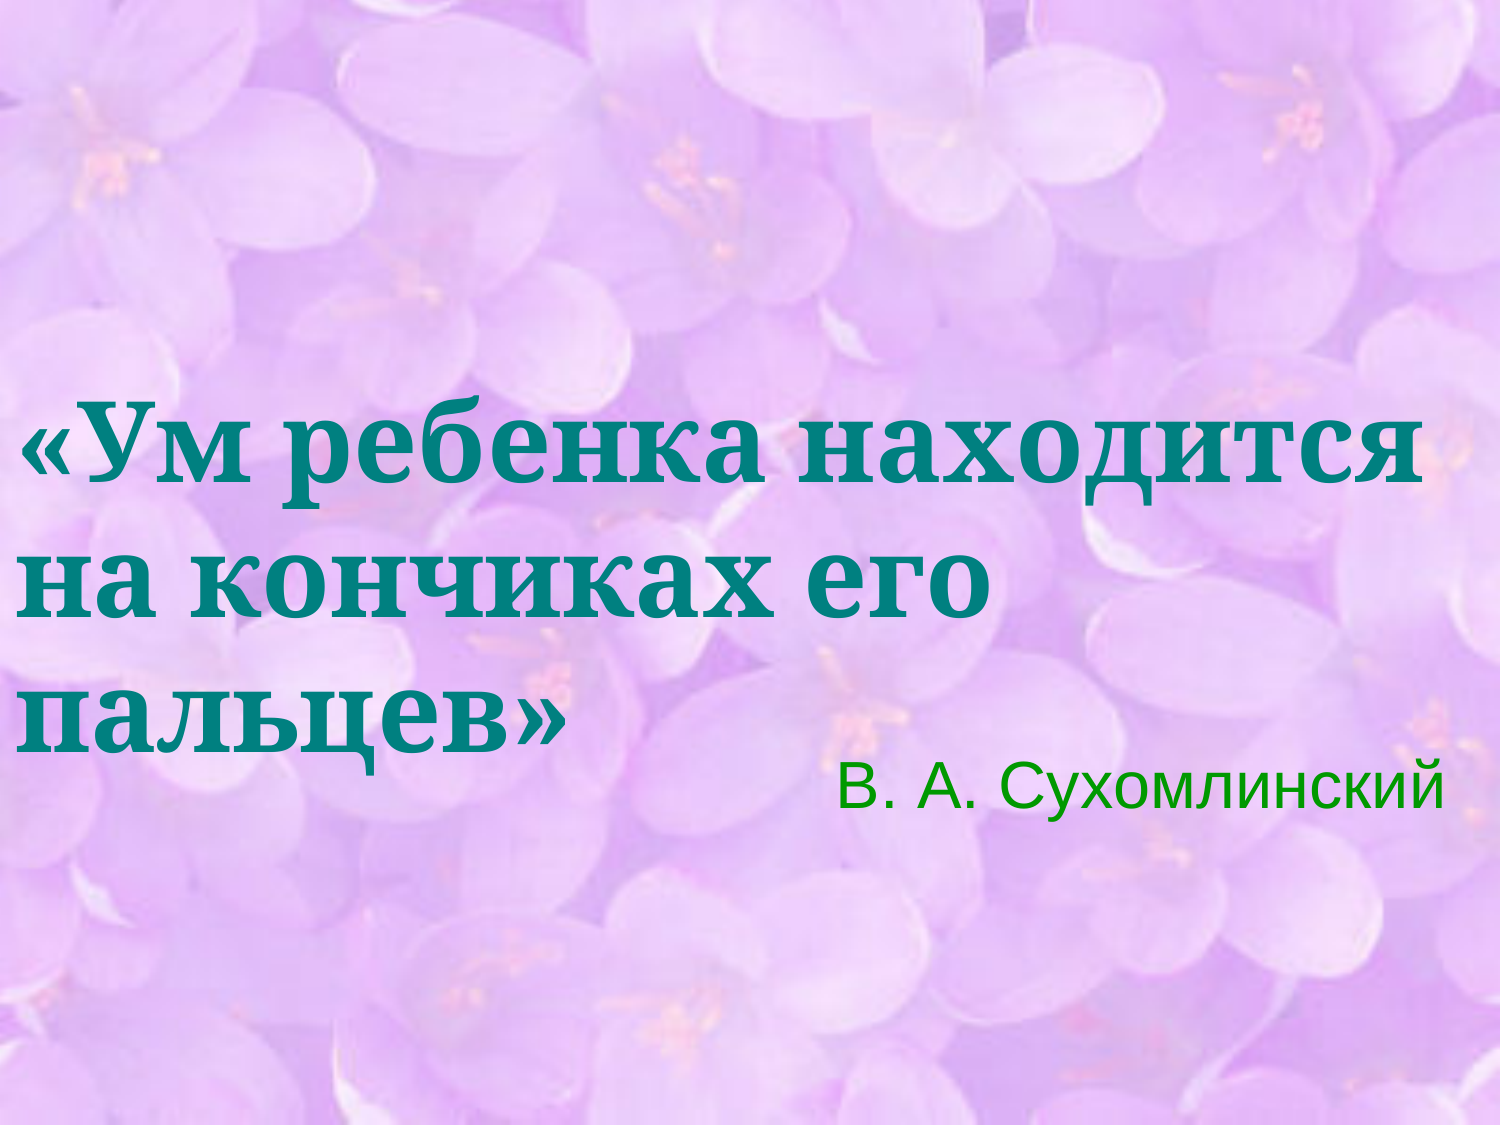

# «Ум ребенка находится на кончиках его пальцев»
 В. А. Сухомлинский